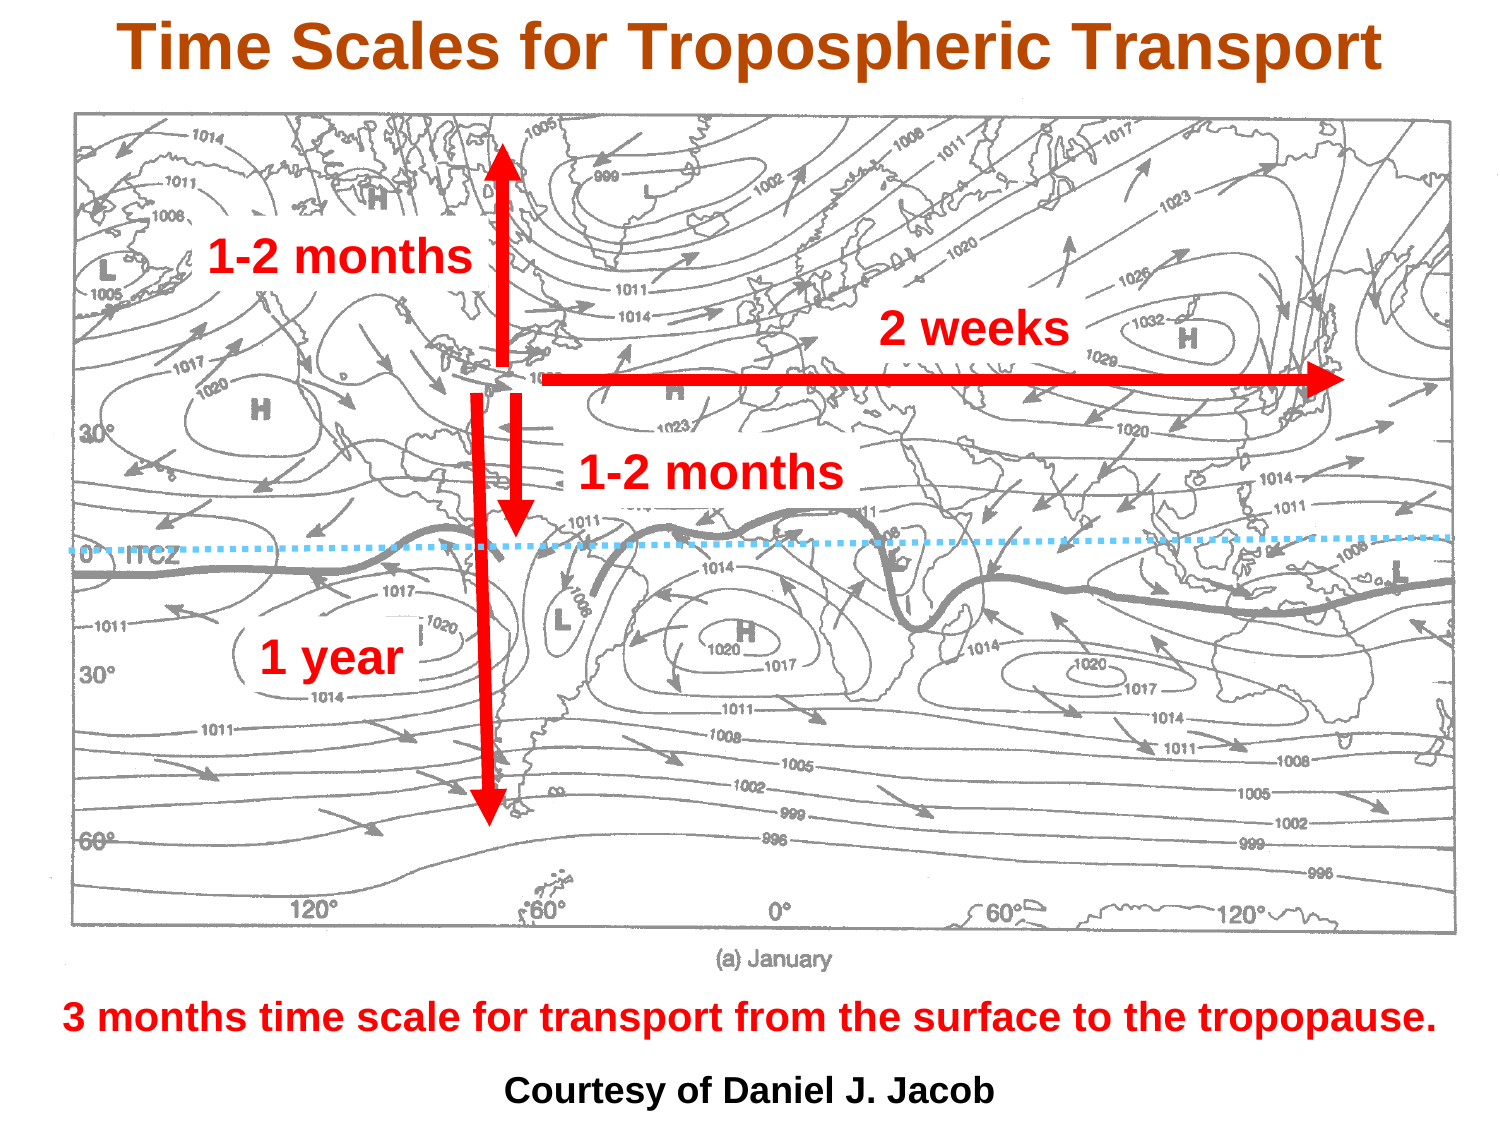

Time Scales for Tropospheric Transport
# Time Scales for Tropospheric Transport
1-2 months
2 weeks
1-2 months
1 year
3 months time scale for transport from the surface to the tropopause.
Courtesy of Daniel J. Jacob